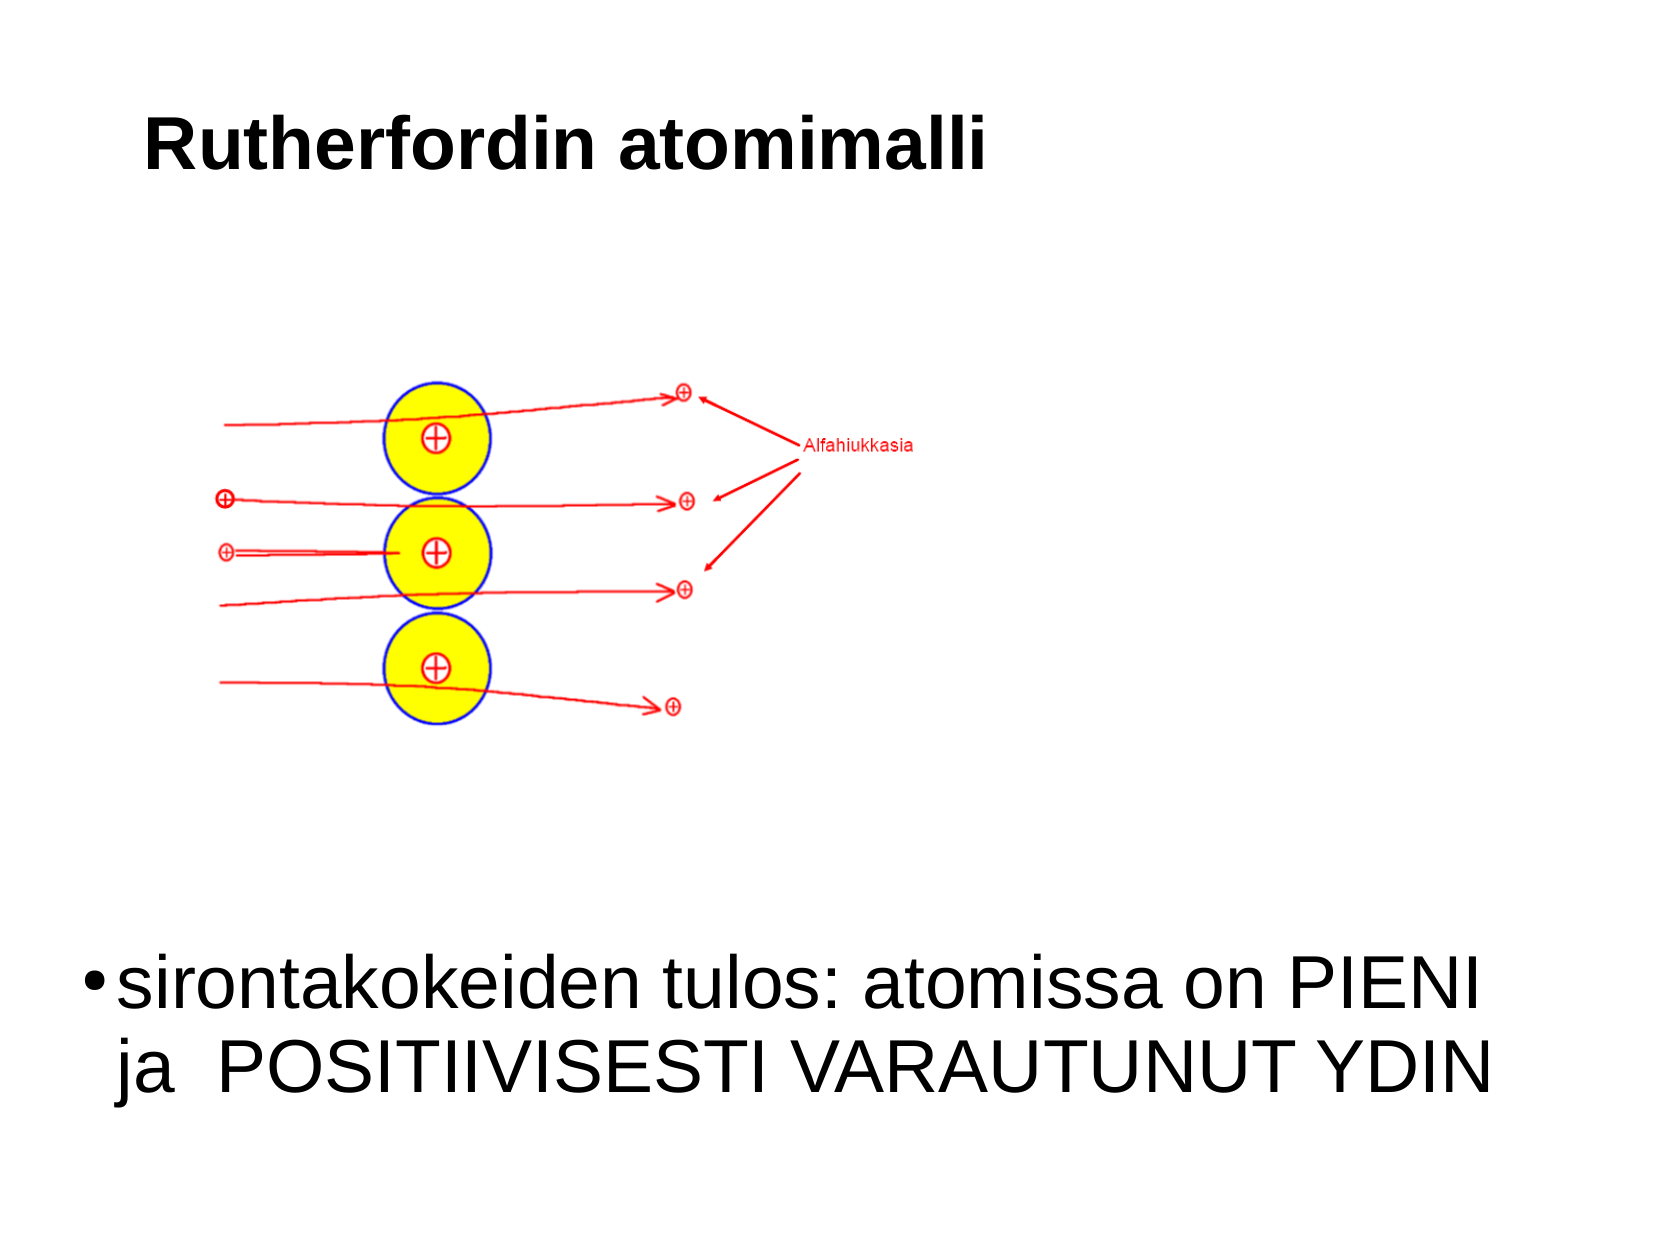

Rutherfordin atomimalli
sirontakokeiden tulos: atomissa on PIENI ja POSITIIVISESTI VARAUTUNUT YDIN